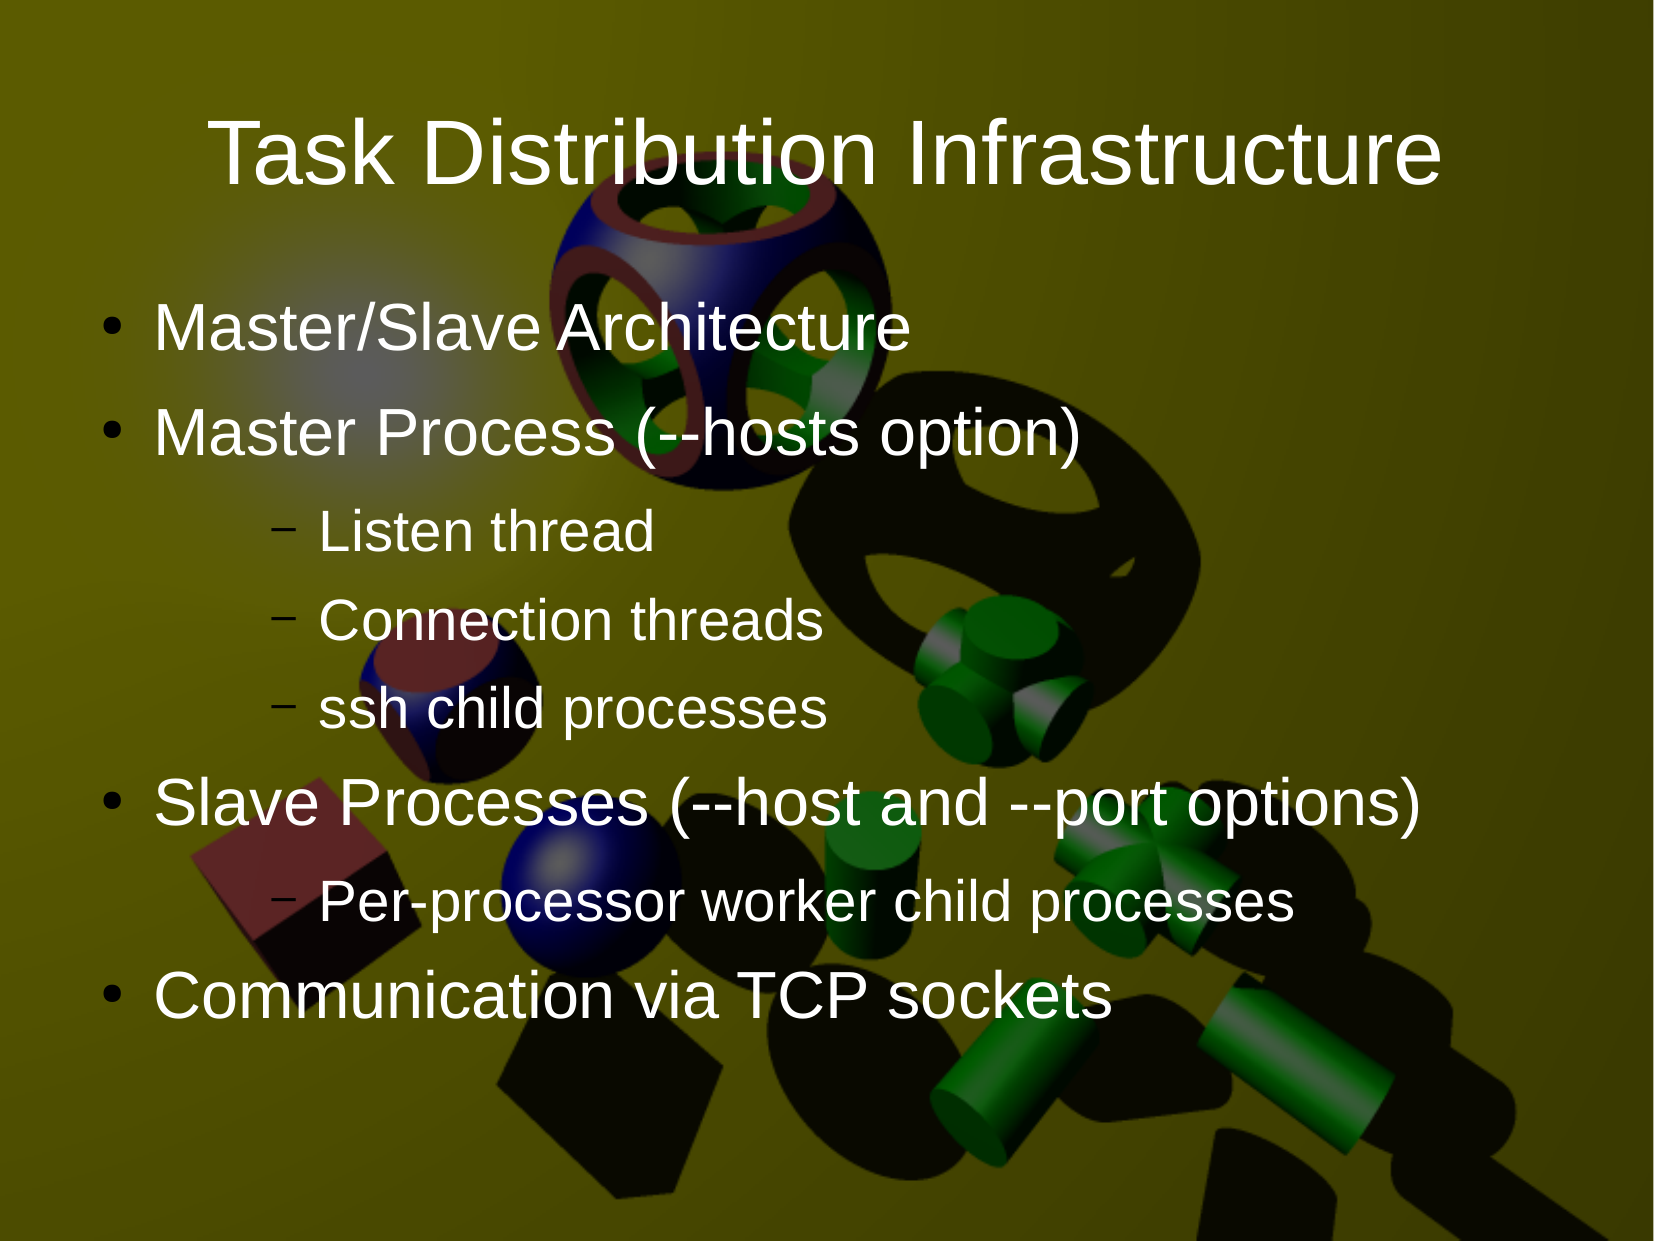

# Task Distribution Infrastructure
Master/Slave Architecture
Master Process (--hosts option)
Listen thread
Connection threads
ssh child processes
Slave Processes (--host and --port options)
Per-processor worker child processes
Communication via TCP sockets